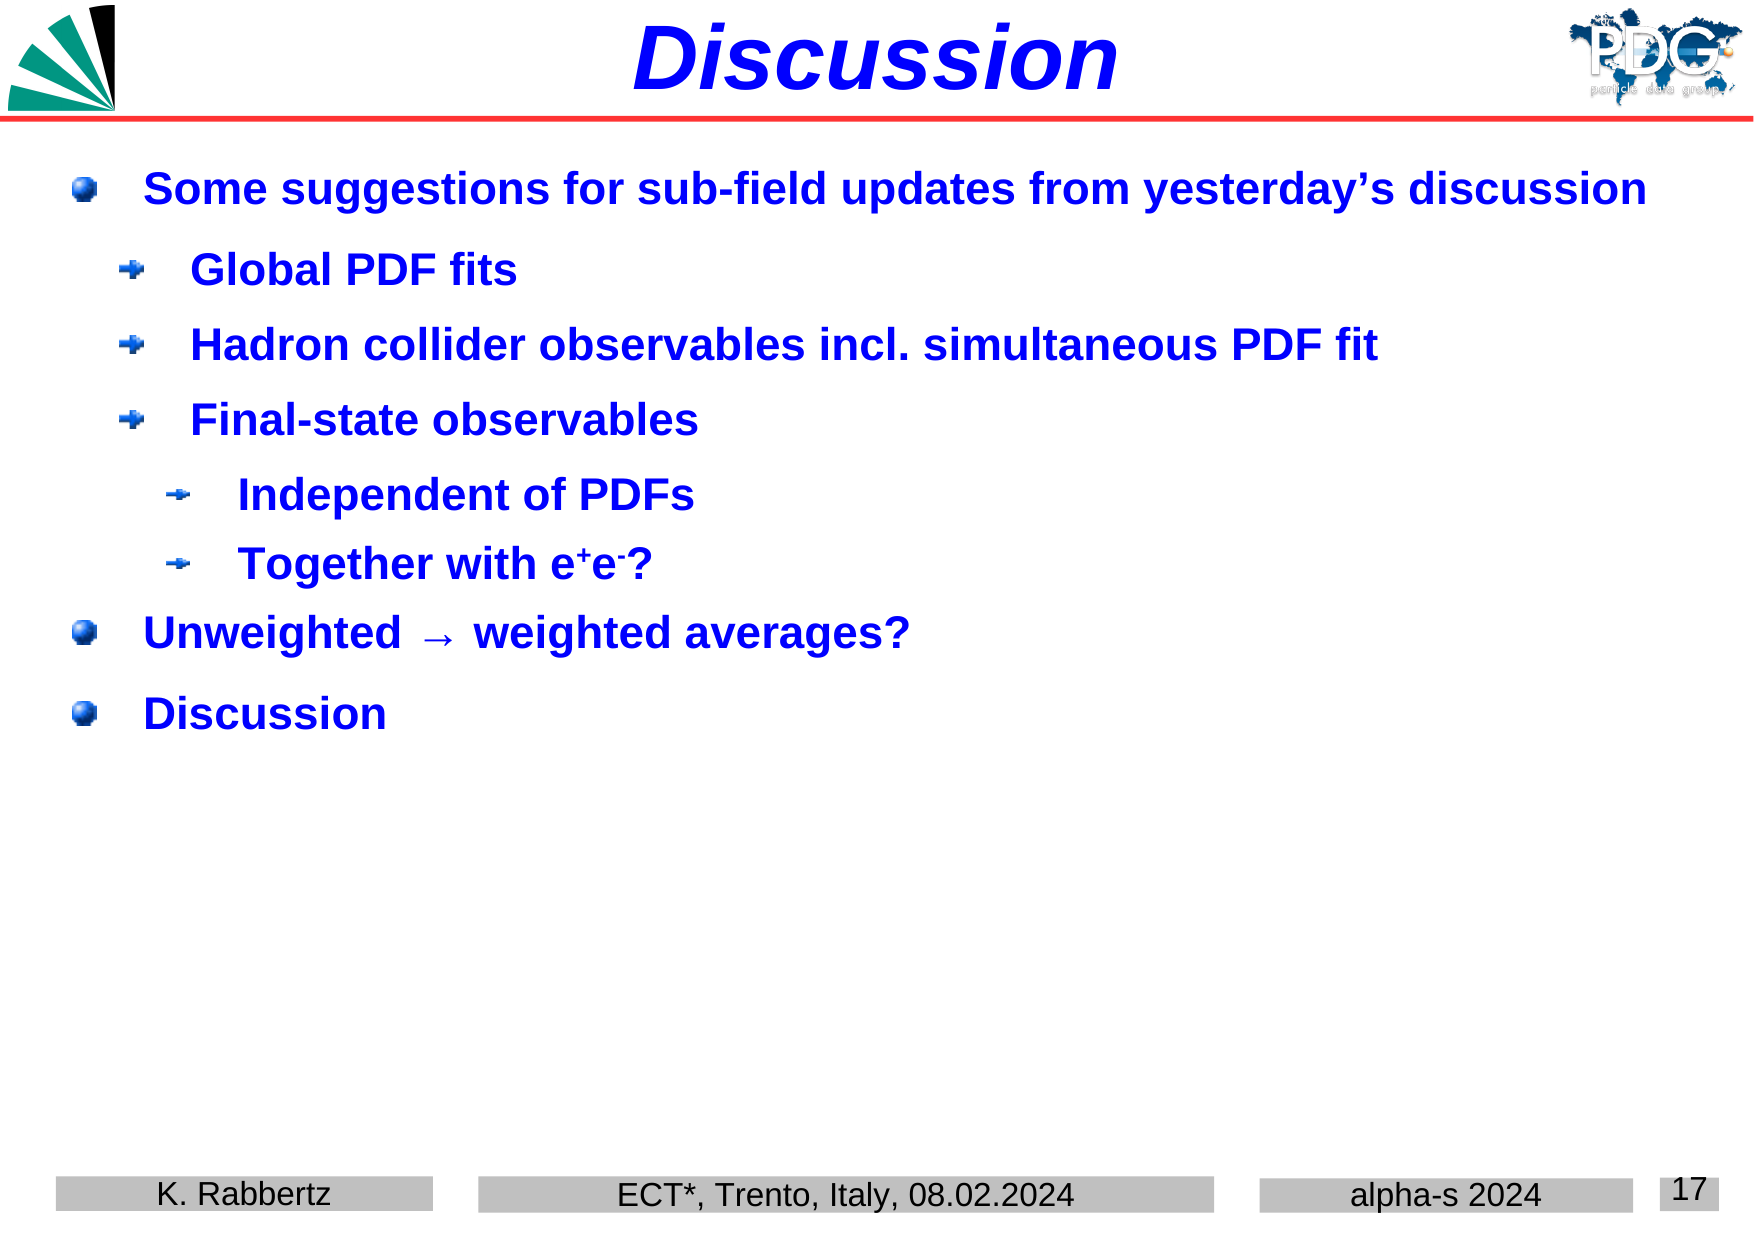

# Discussion
Some suggestions for sub-field updates from yesterday’s discussion
Global PDF fits
Hadron collider observables incl. simultaneous PDF fit
Final-state observables
Independent of PDFs
Together with e+e-?
Unweighted → weighted averages?
Discussion